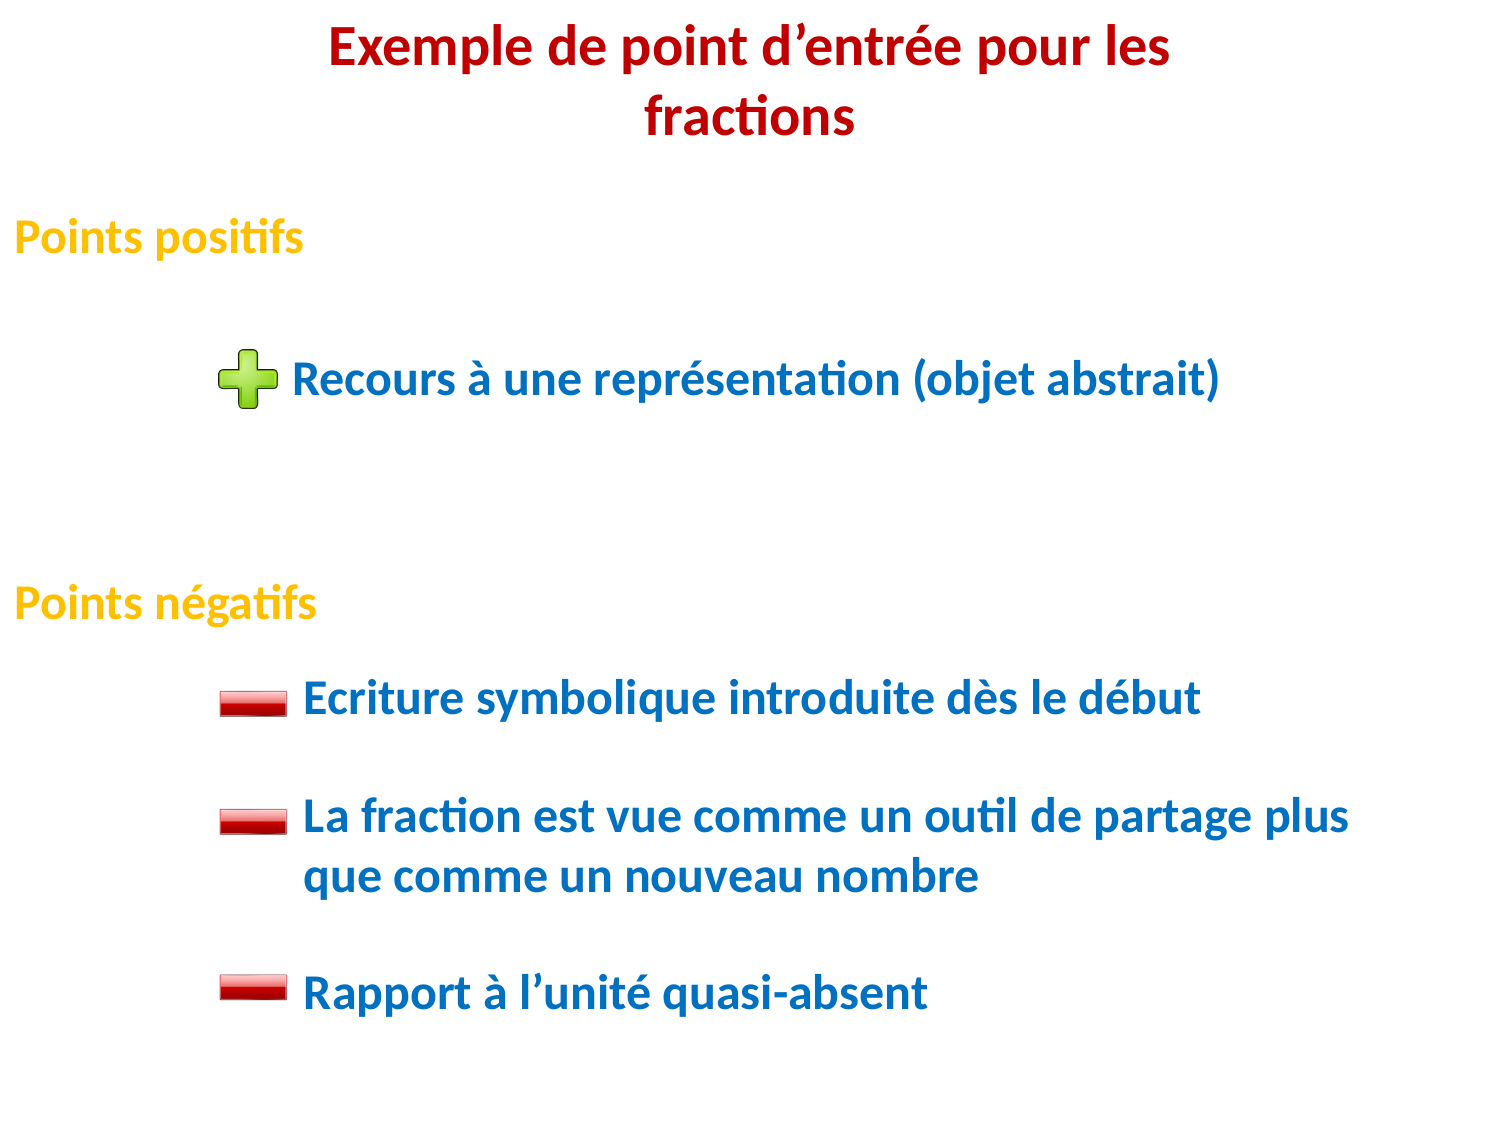

Exemple de point d’entrée pour les fractions
Points positifs
Recours à une représentation (objet abstrait)
Points négatifs
Ecriture symbolique introduite dès le début
La fraction est vue comme un outil de partage plus que comme un nouveau nombre
Rapport à l’unité quasi-absent